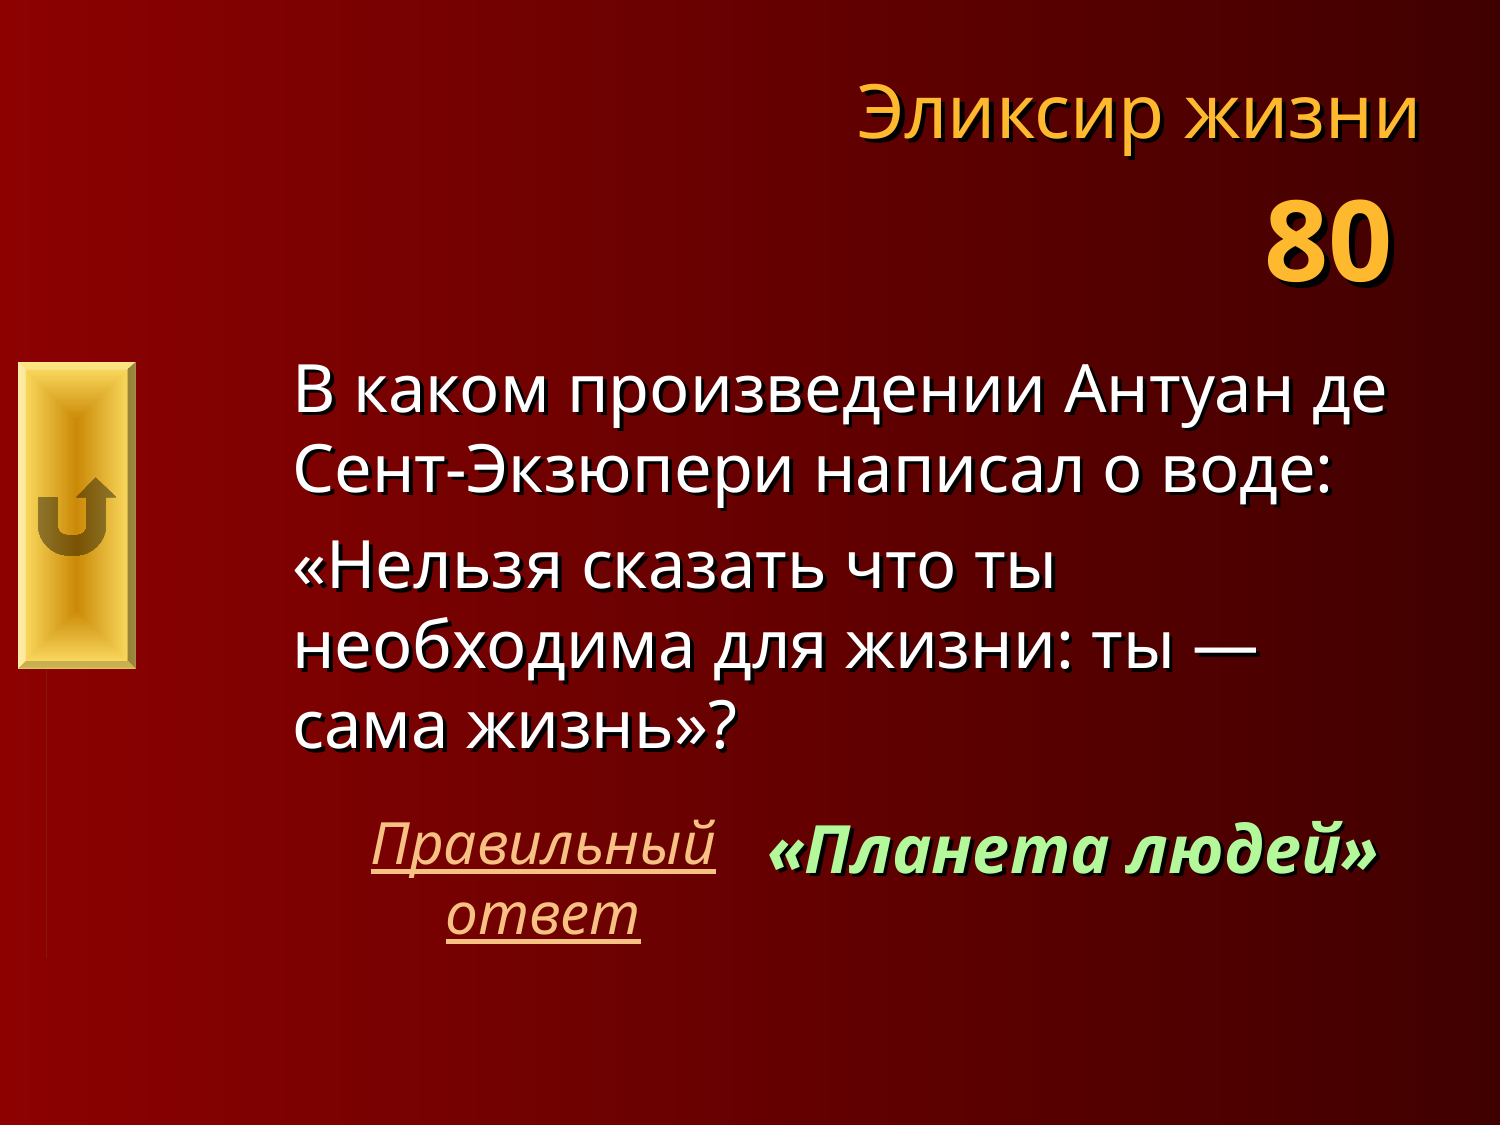

# Эликсир жизни
80
В каком произведении Антуан де Сент-Экзюпери написал о воде:
«Нельзя сказать что ты необходима для жизни: ты — сама жизнь»?
«Планета людей»
Правильный ответ